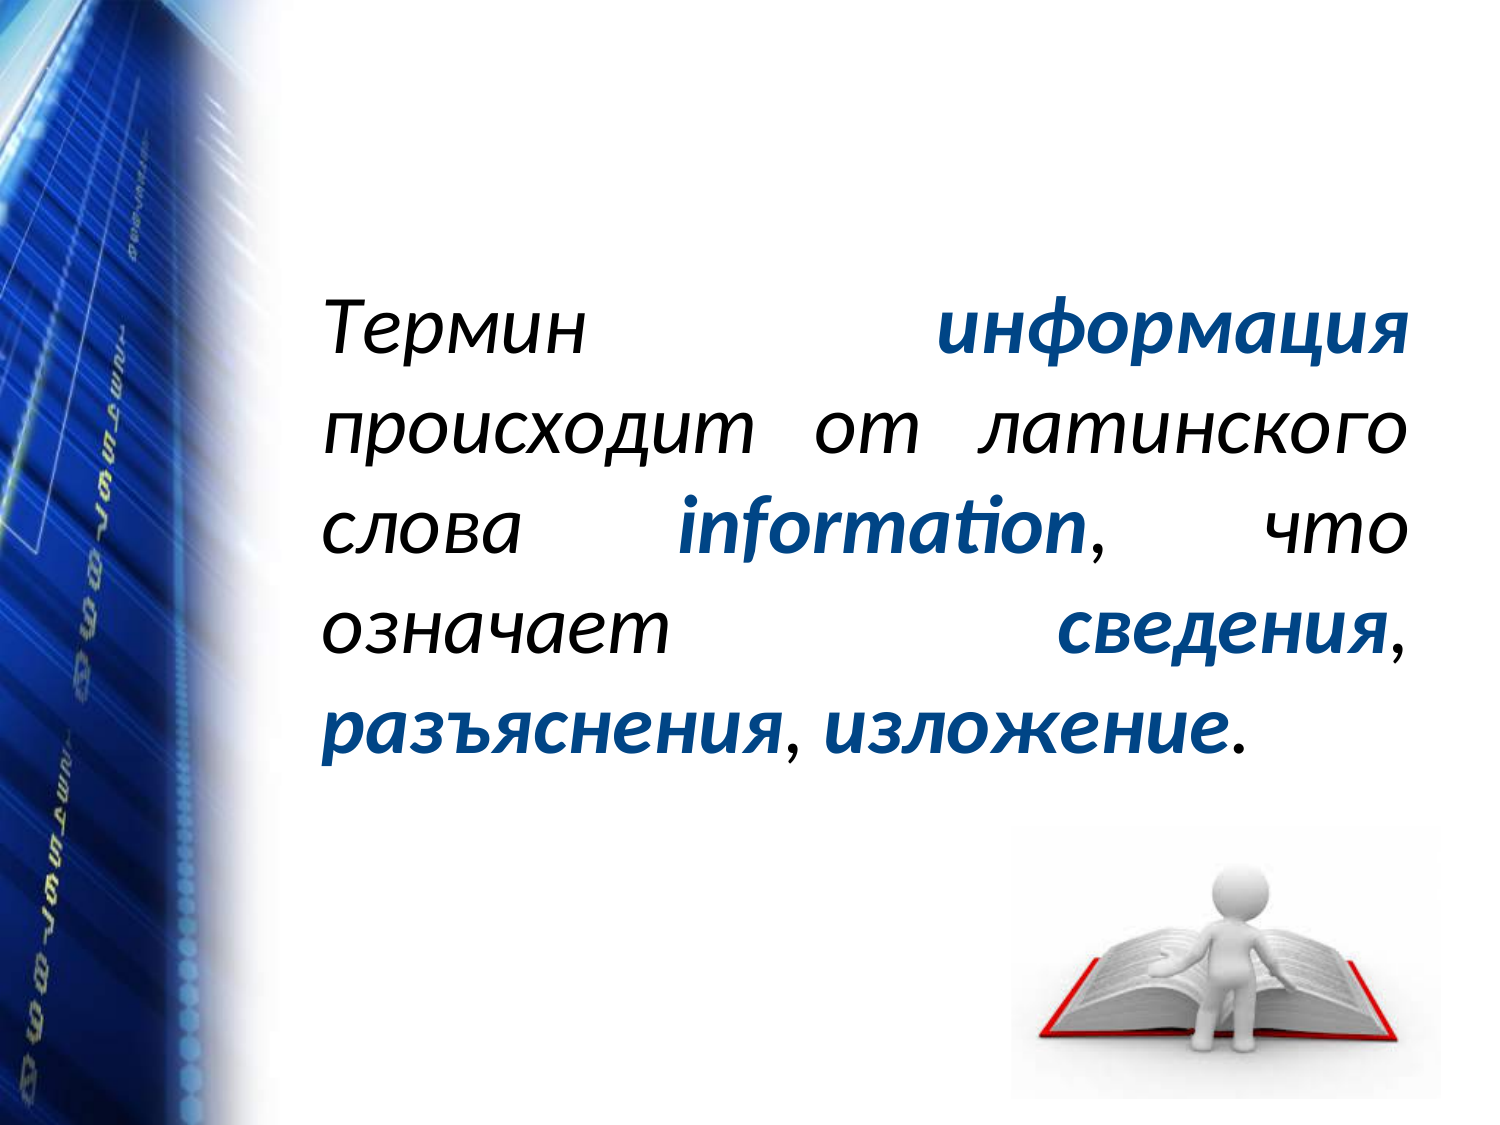

# Термин информация происходит от латинского слова information, что означает сведения, разъяснения, изложение.